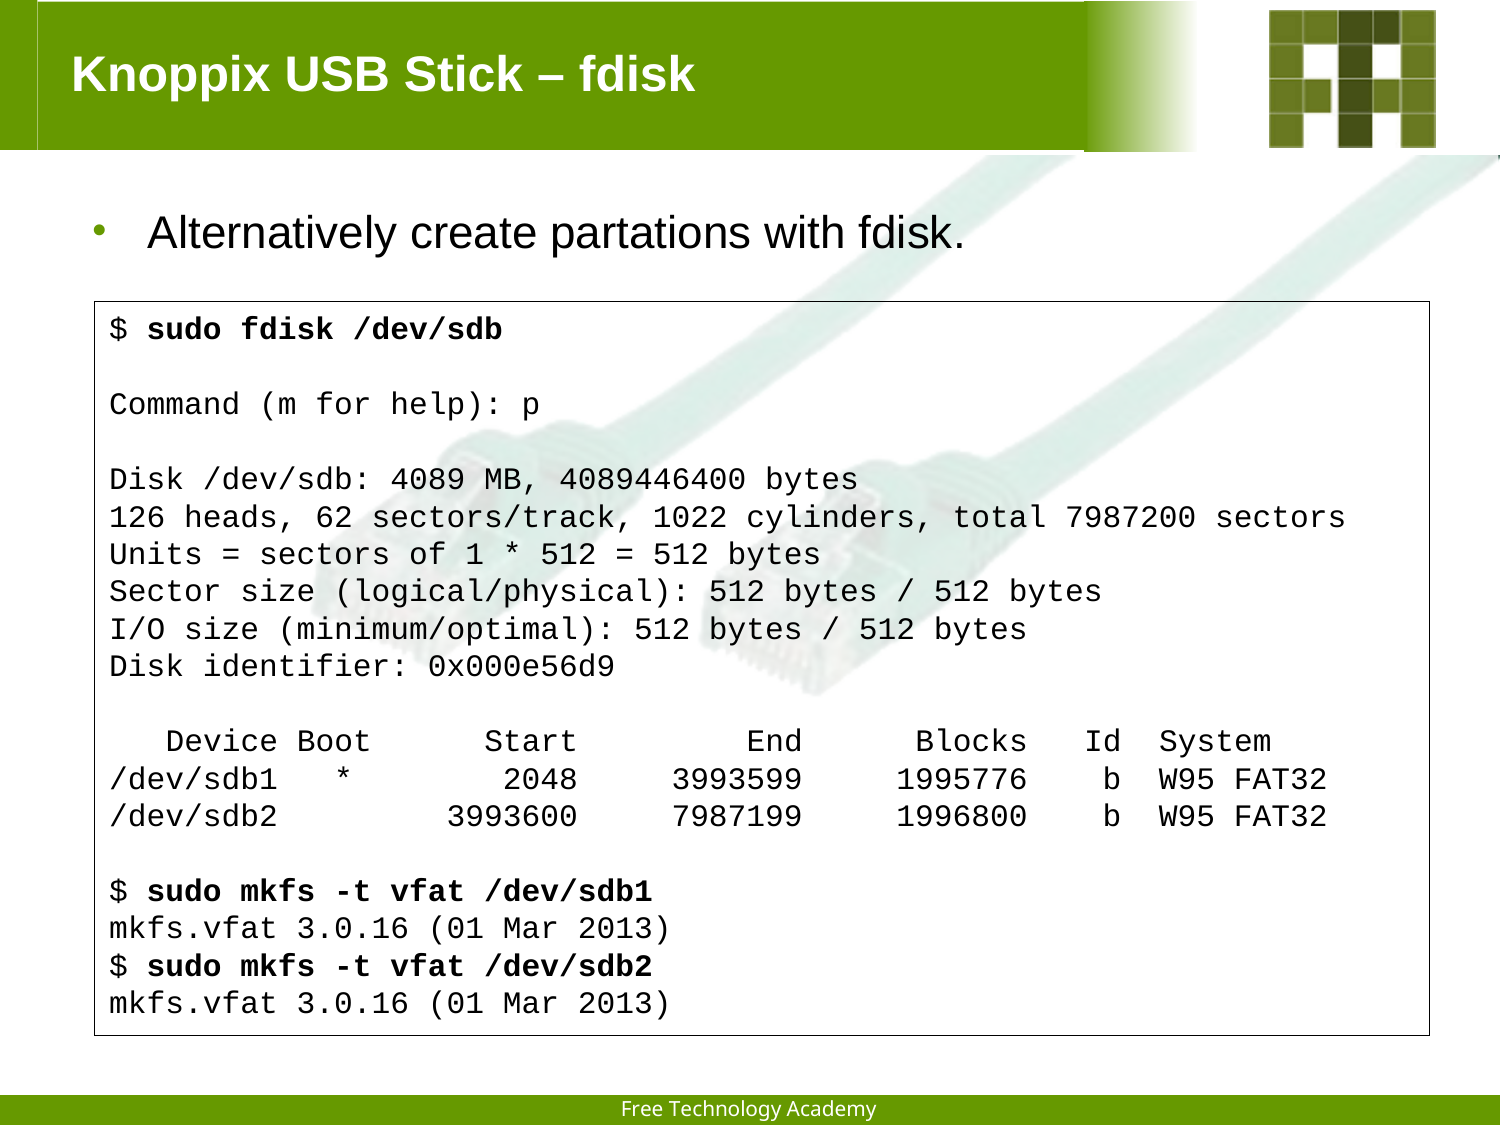

# Knoppix USB Stick – fdisk
Alternatively create partations with fdisk.
$ sudo fdisk /dev/sdb
Command (m for help): p
Disk /dev/sdb: 4089 MB, 4089446400 bytes
126 heads, 62 sectors/track, 1022 cylinders, total 7987200 sectors
Units = sectors of 1 * 512 = 512 bytes
Sector size (logical/physical): 512 bytes / 512 bytes
I/O size (minimum/optimal): 512 bytes / 512 bytes
Disk identifier: 0x000e56d9
 Device Boot Start End Blocks Id System
/dev/sdb1 * 2048 3993599 1995776 b W95 FAT32
/dev/sdb2 3993600 7987199 1996800 b W95 FAT32
$ sudo mkfs -t vfat /dev/sdb1
mkfs.vfat 3.0.16 (01 Mar 2013)
$ sudo mkfs -t vfat /dev/sdb2
mkfs.vfat 3.0.16 (01 Mar 2013)